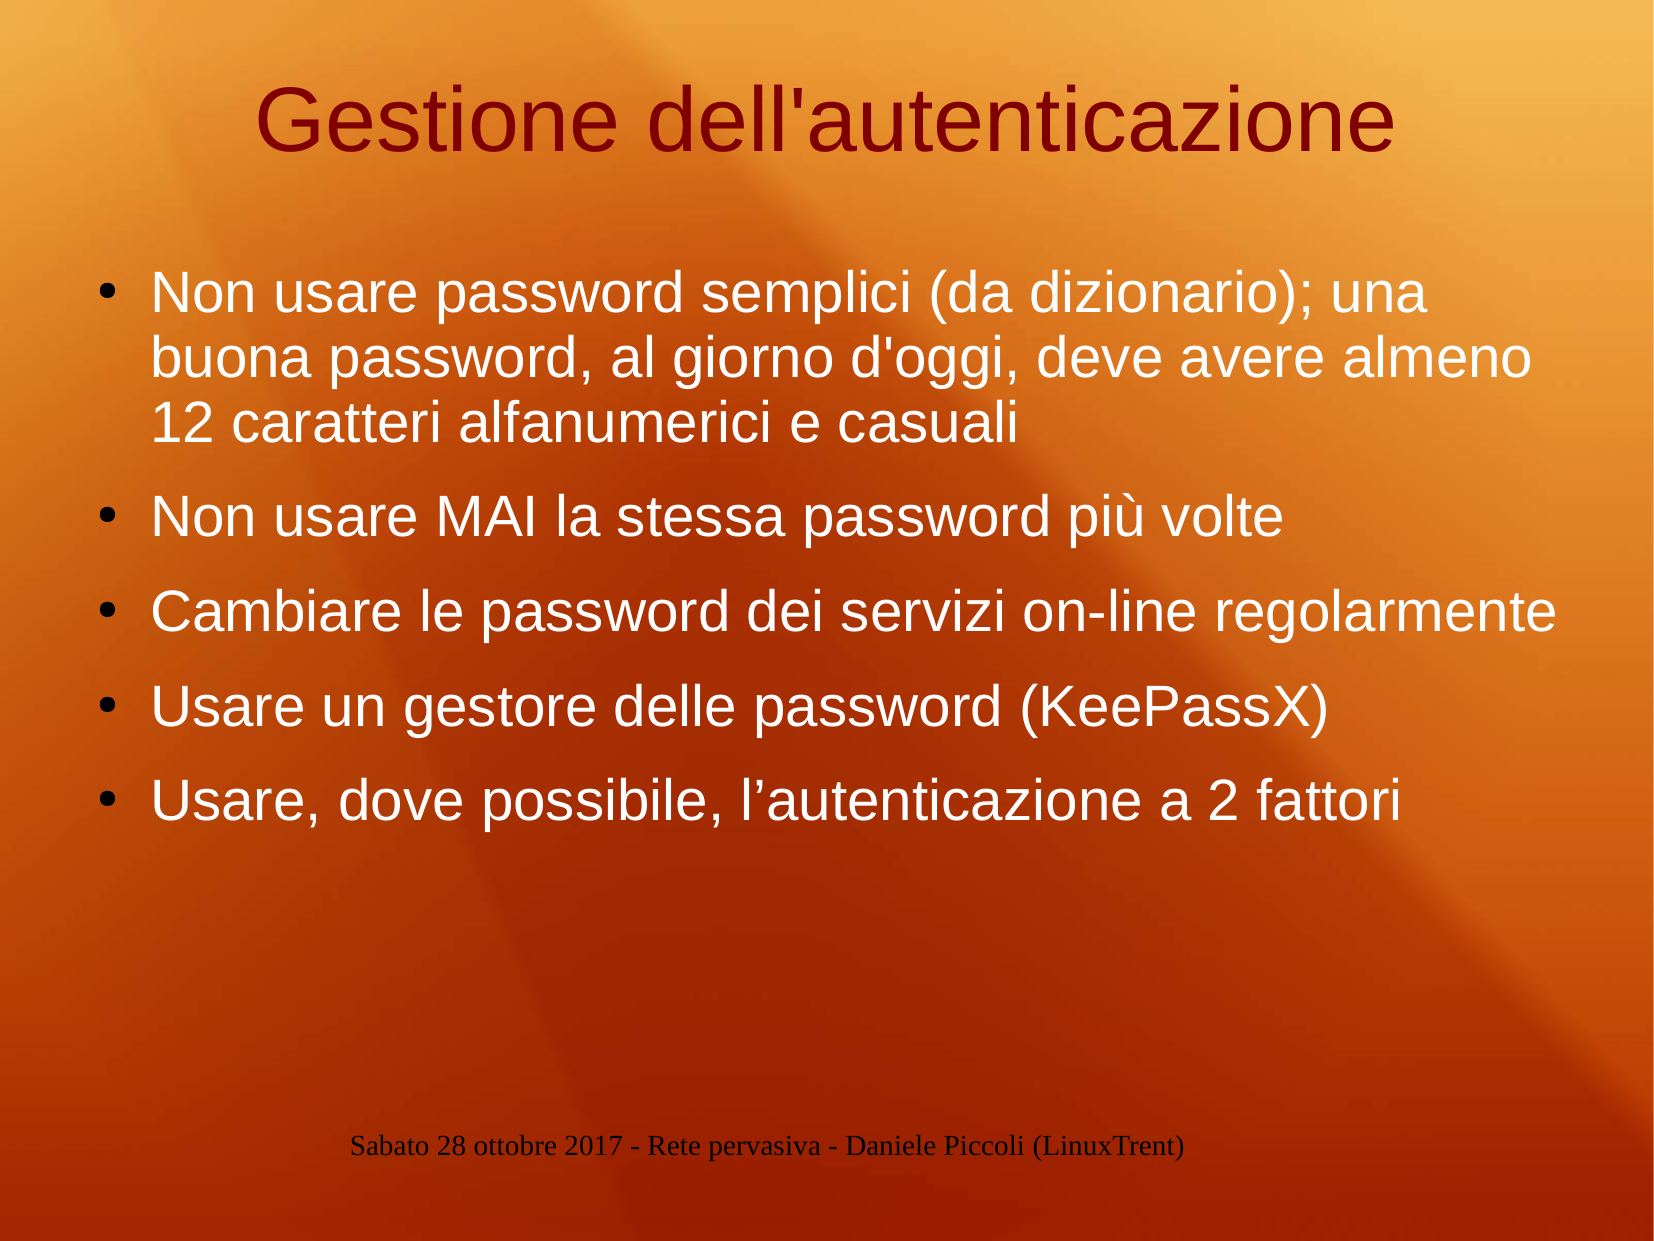

# Gestione dell'autenticazione
Non usare password semplici (da dizionario); una buona password, al giorno d'oggi, deve avere almeno 12 caratteri alfanumerici e casuali
Non usare MAI la stessa password più volte
Cambiare le password dei servizi on-line regolarmente
Usare un gestore delle password (KeePassX)
Usare, dove possibile, l’autenticazione a 2 fattori
Sabato 28 ottobre 2017 - Rete pervasiva - Daniele Piccoli (LinuxTrent)